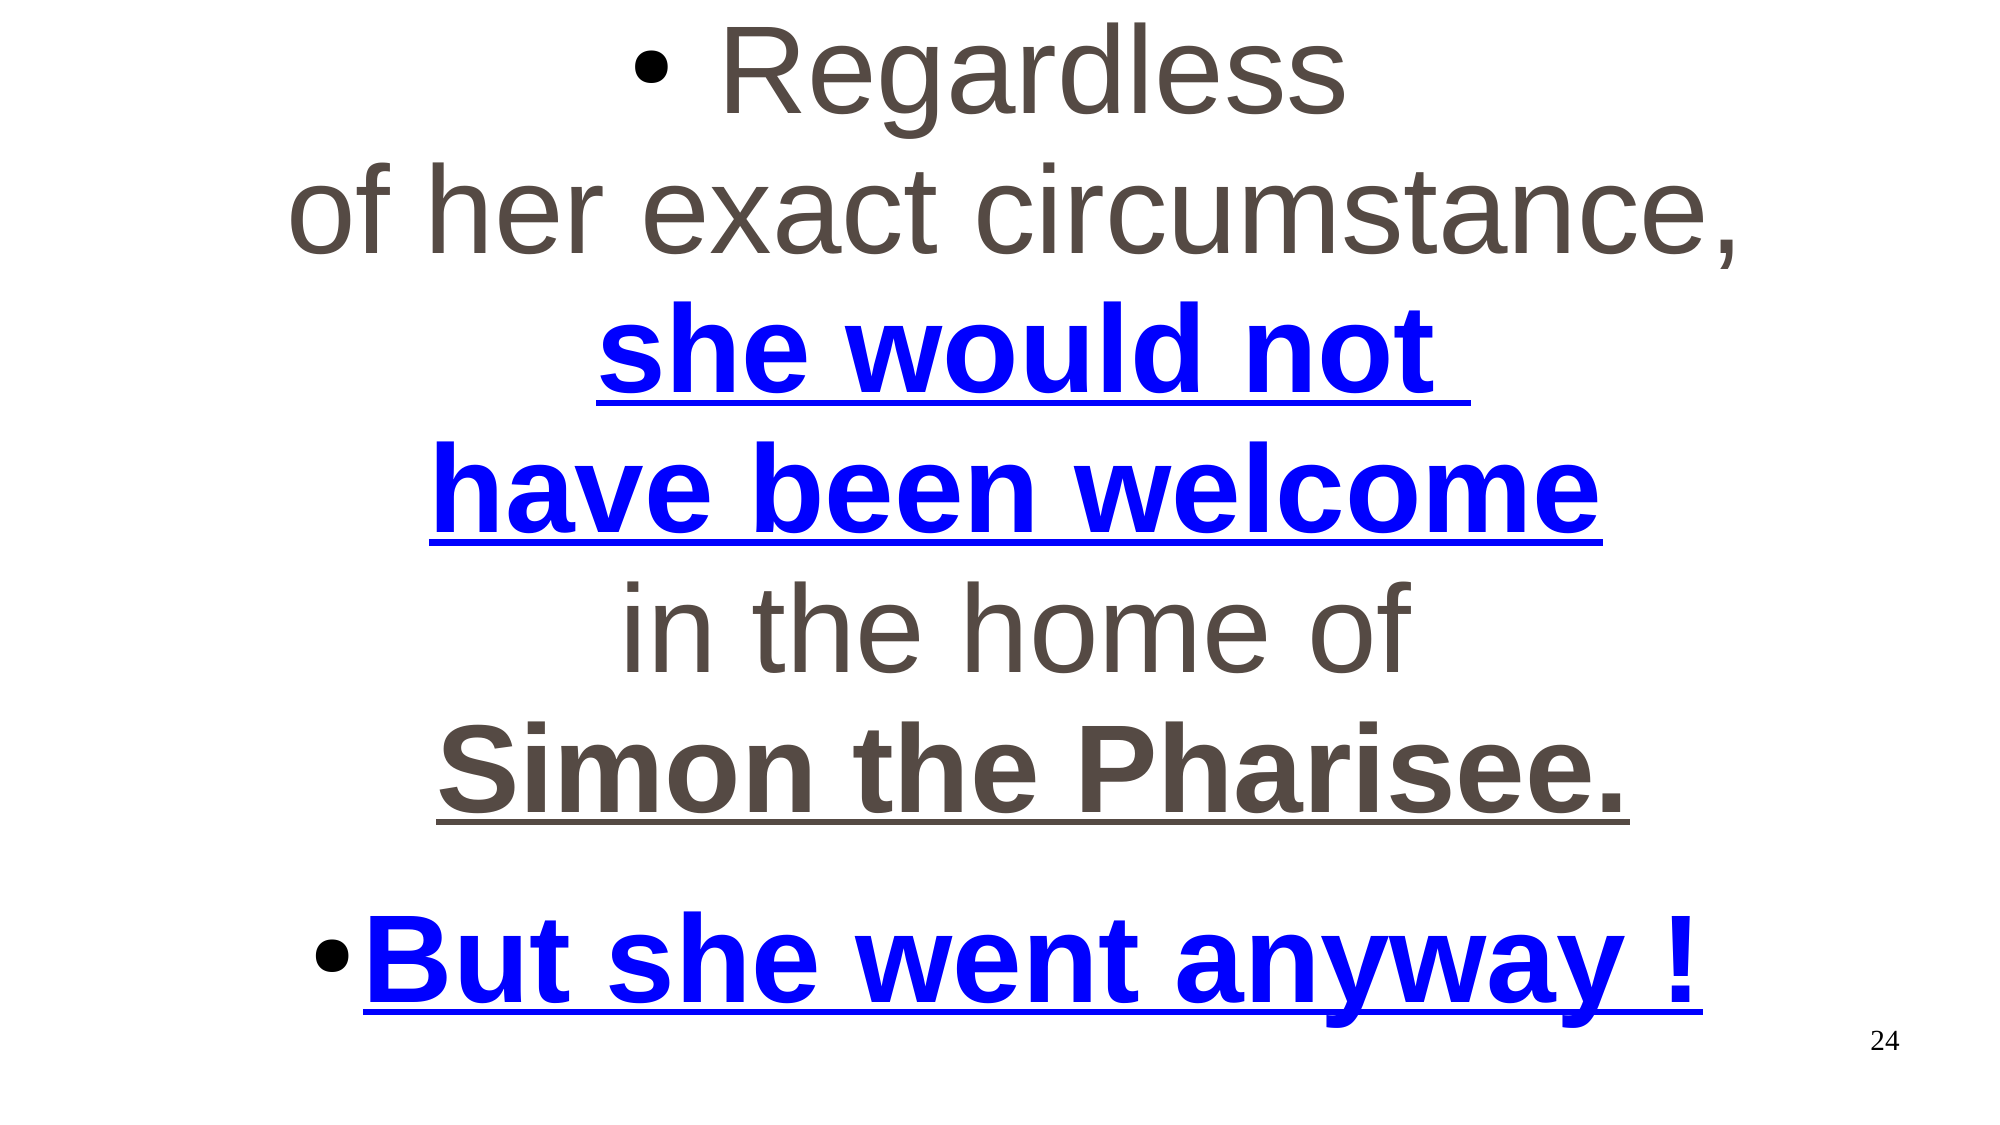

# Regardless of her exact circumstance, she would not have been welcome in the home of Simon the Pharisee.
But she went anyway !
24